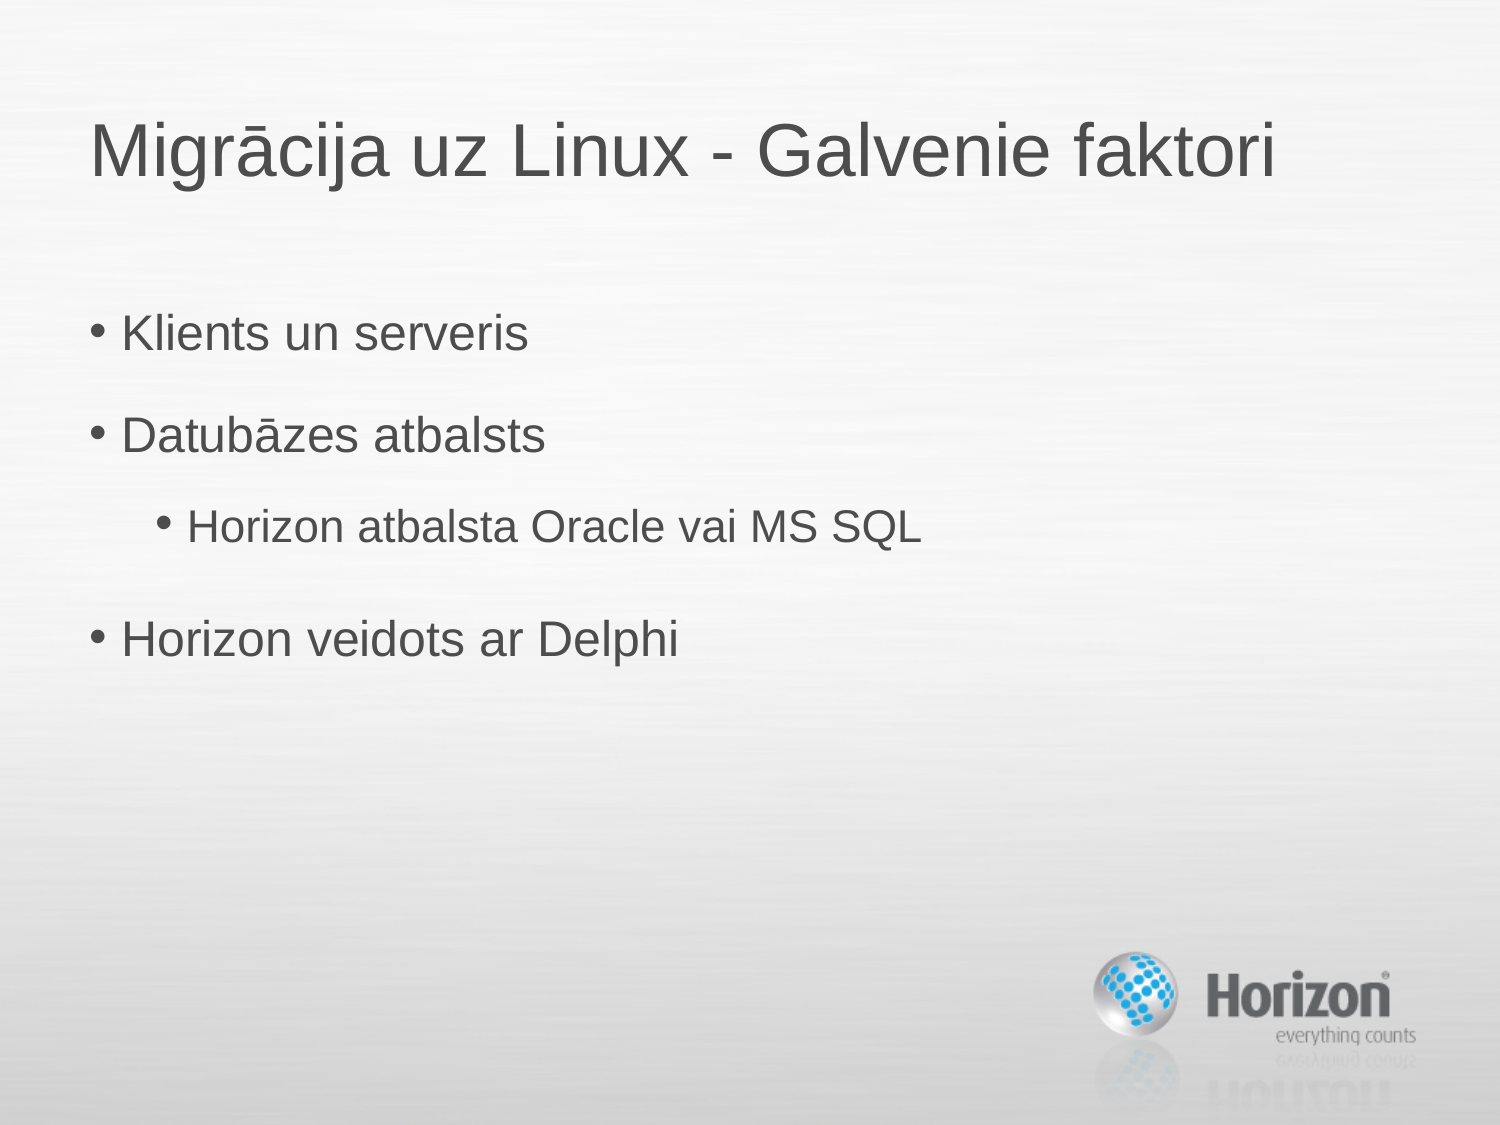

# Migrācija uz Linux - Galvenie faktori
 Klients un serveris
 Datubāzes atbalsts
 Horizon atbalsta Oracle vai MS SQL
 Horizon veidots ar Delphi